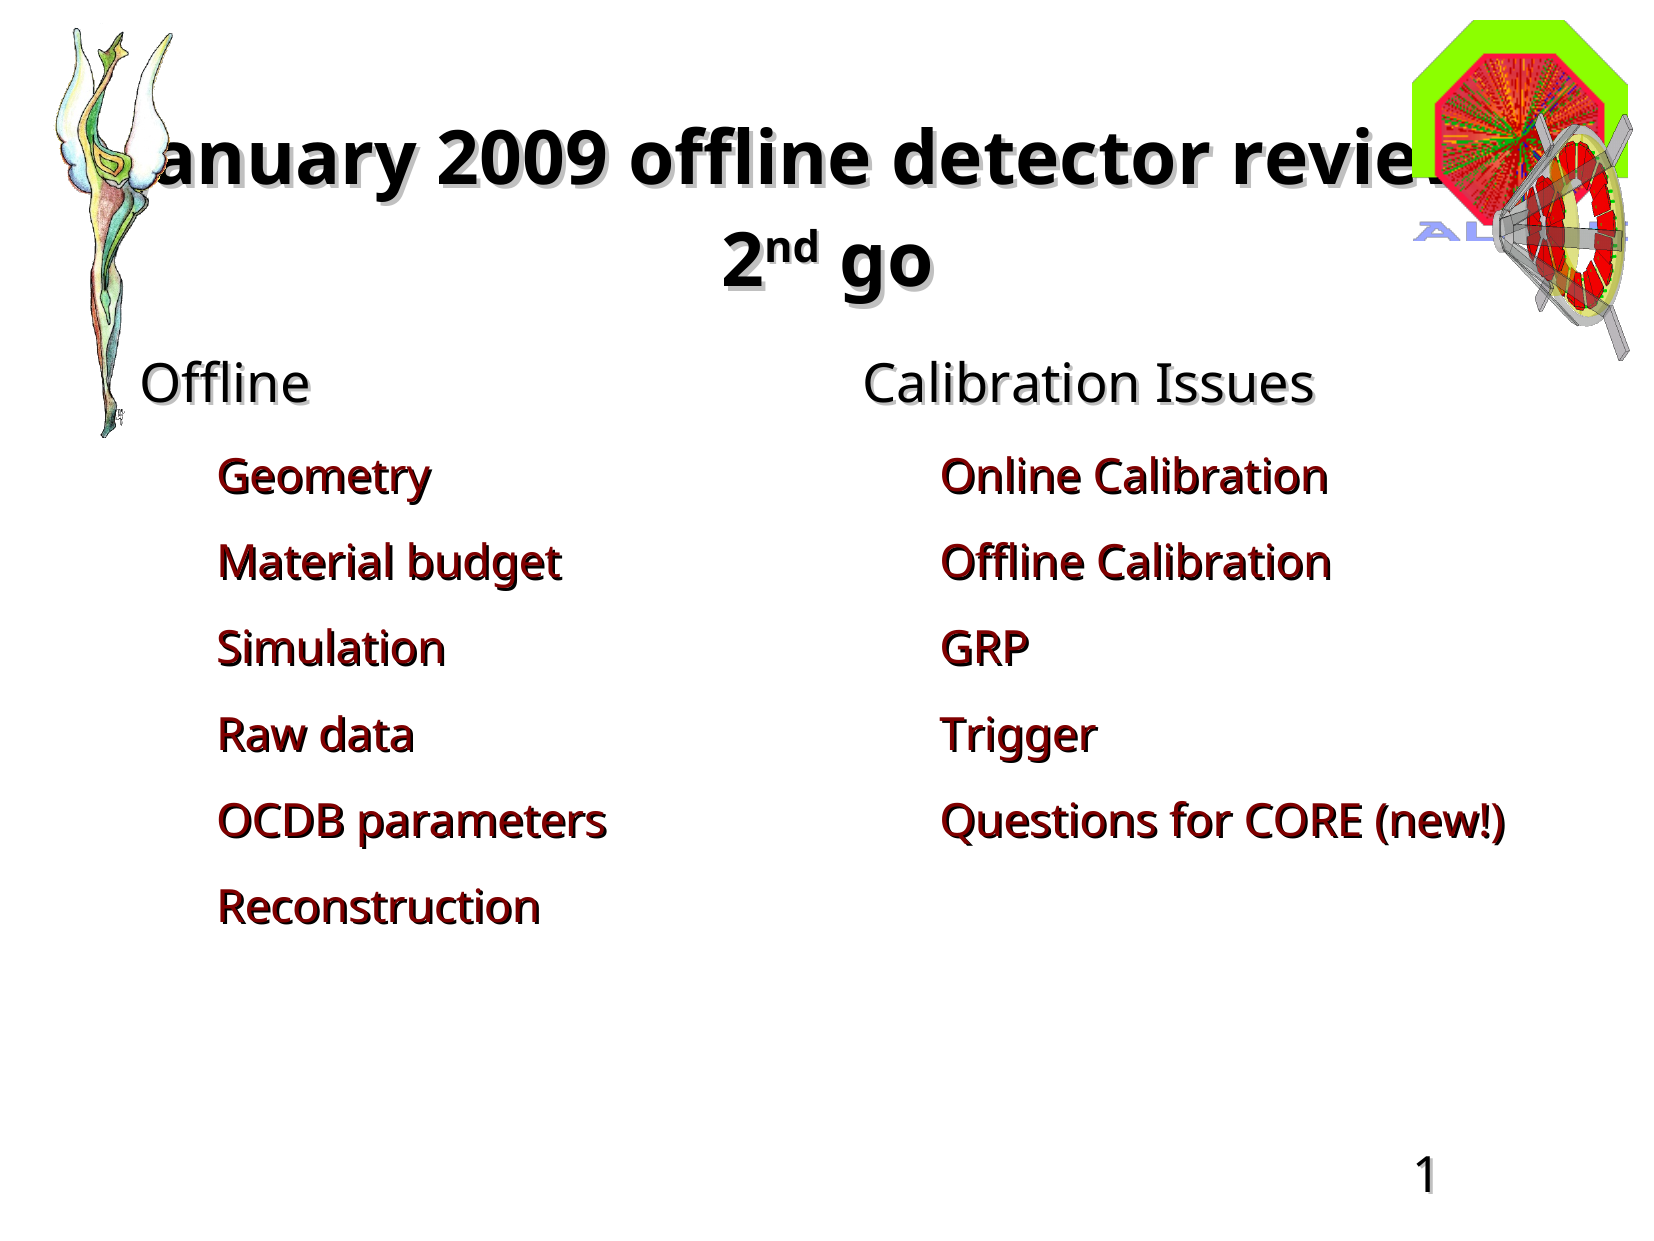

# January 2009 offline detector review - 2nd go
Offline
Geometry
Material budget
Simulation
Raw data
OCDB parameters
Reconstruction
Calibration Issues
Online Calibration
Offline Calibration
GRP
Trigger
Questions for CORE (new!)